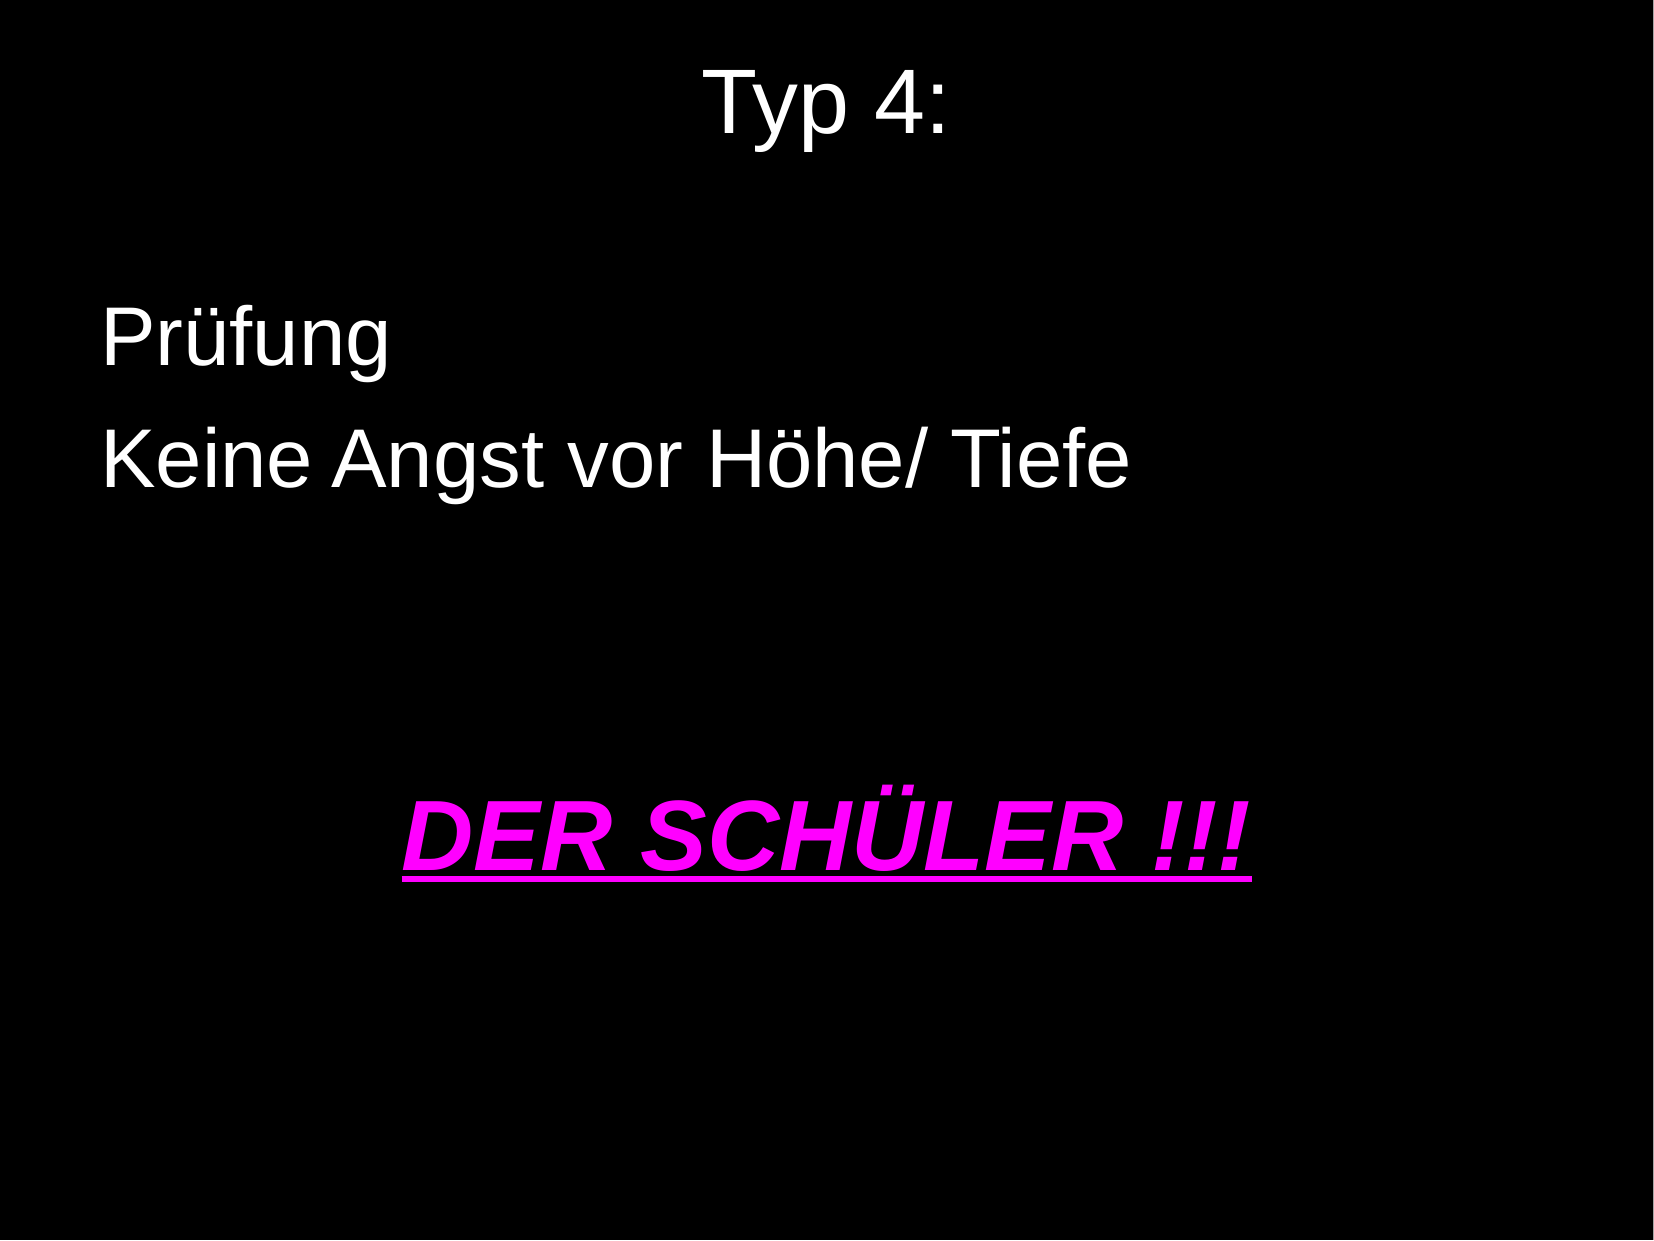

# Typ 4:
Prüfung
Keine Angst vor Höhe/ Tiefe
DER SCHÜLER !!!